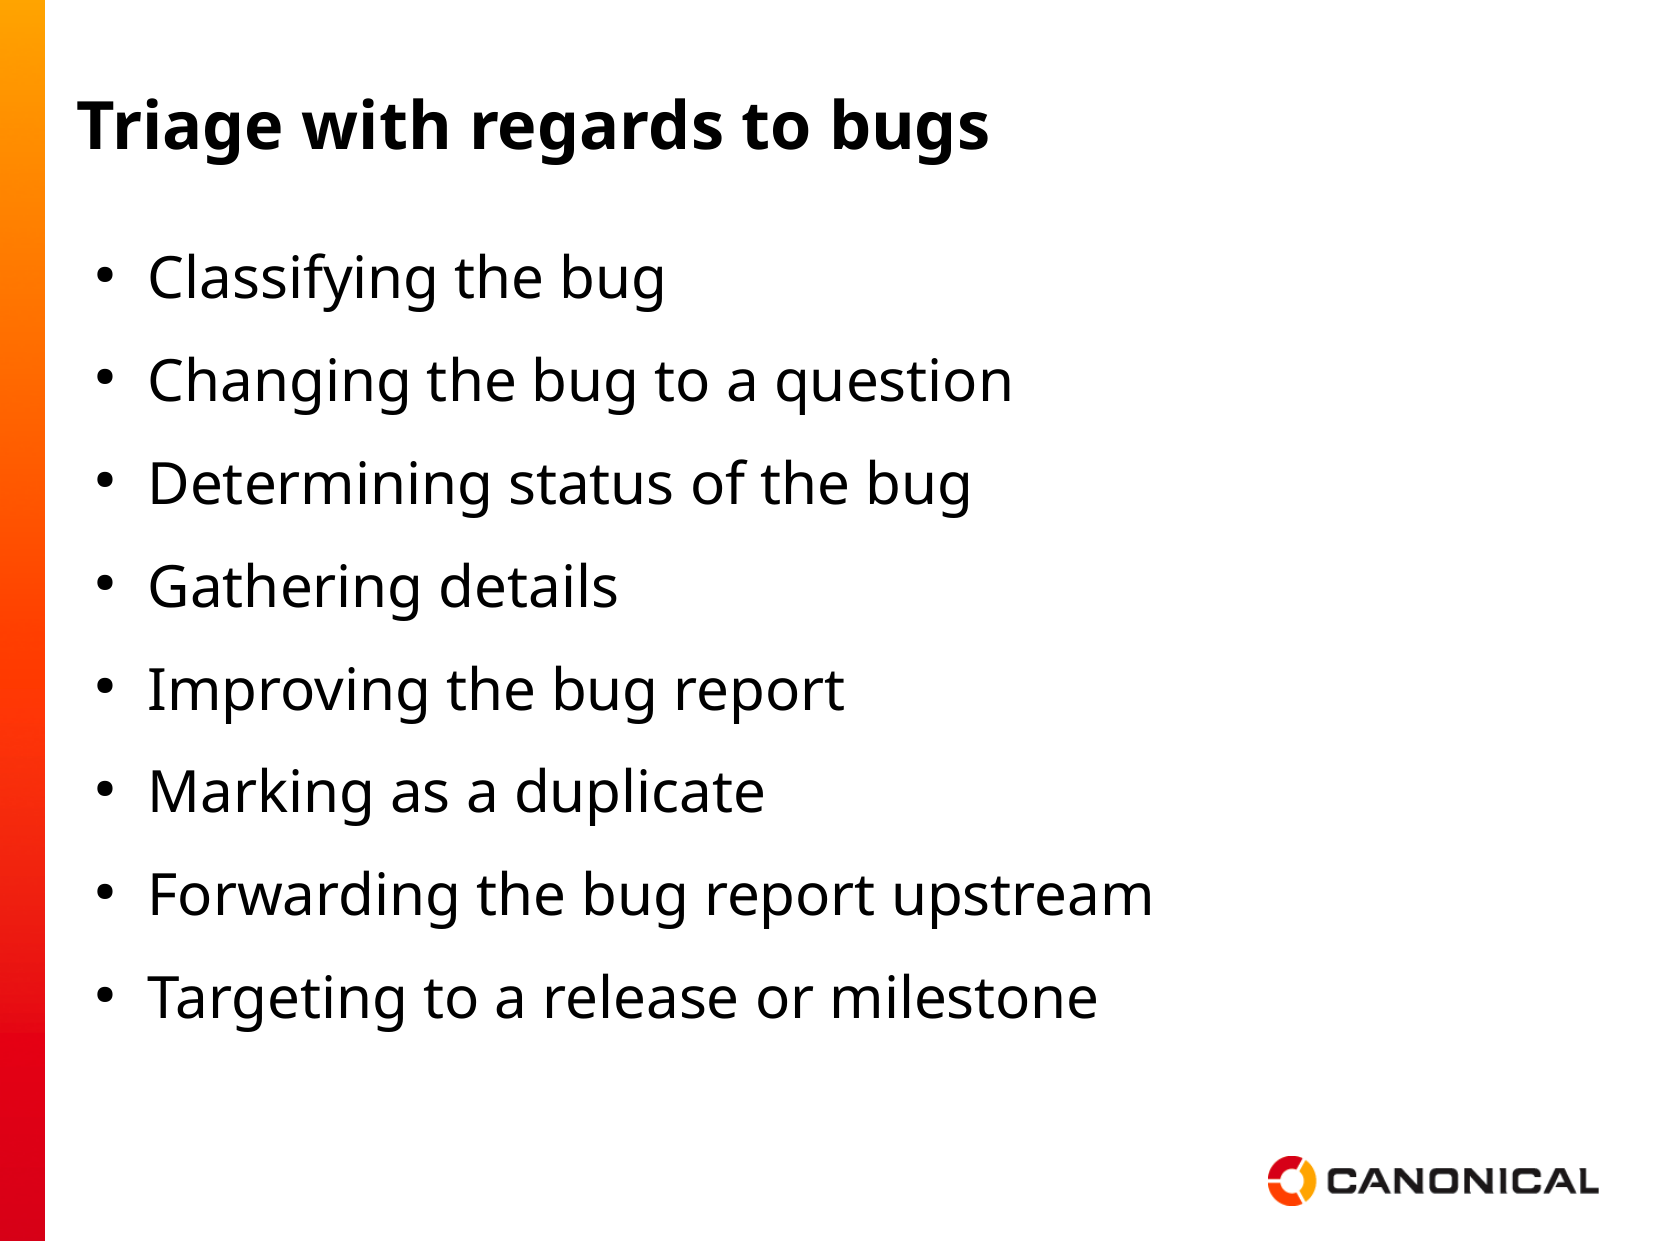

# Triage with regards to bugs
Classifying the bug
Changing the bug to a question
Determining status of the bug
Gathering details
Improving the bug report
Marking as a duplicate
Forwarding the bug report upstream
Targeting to a release or milestone